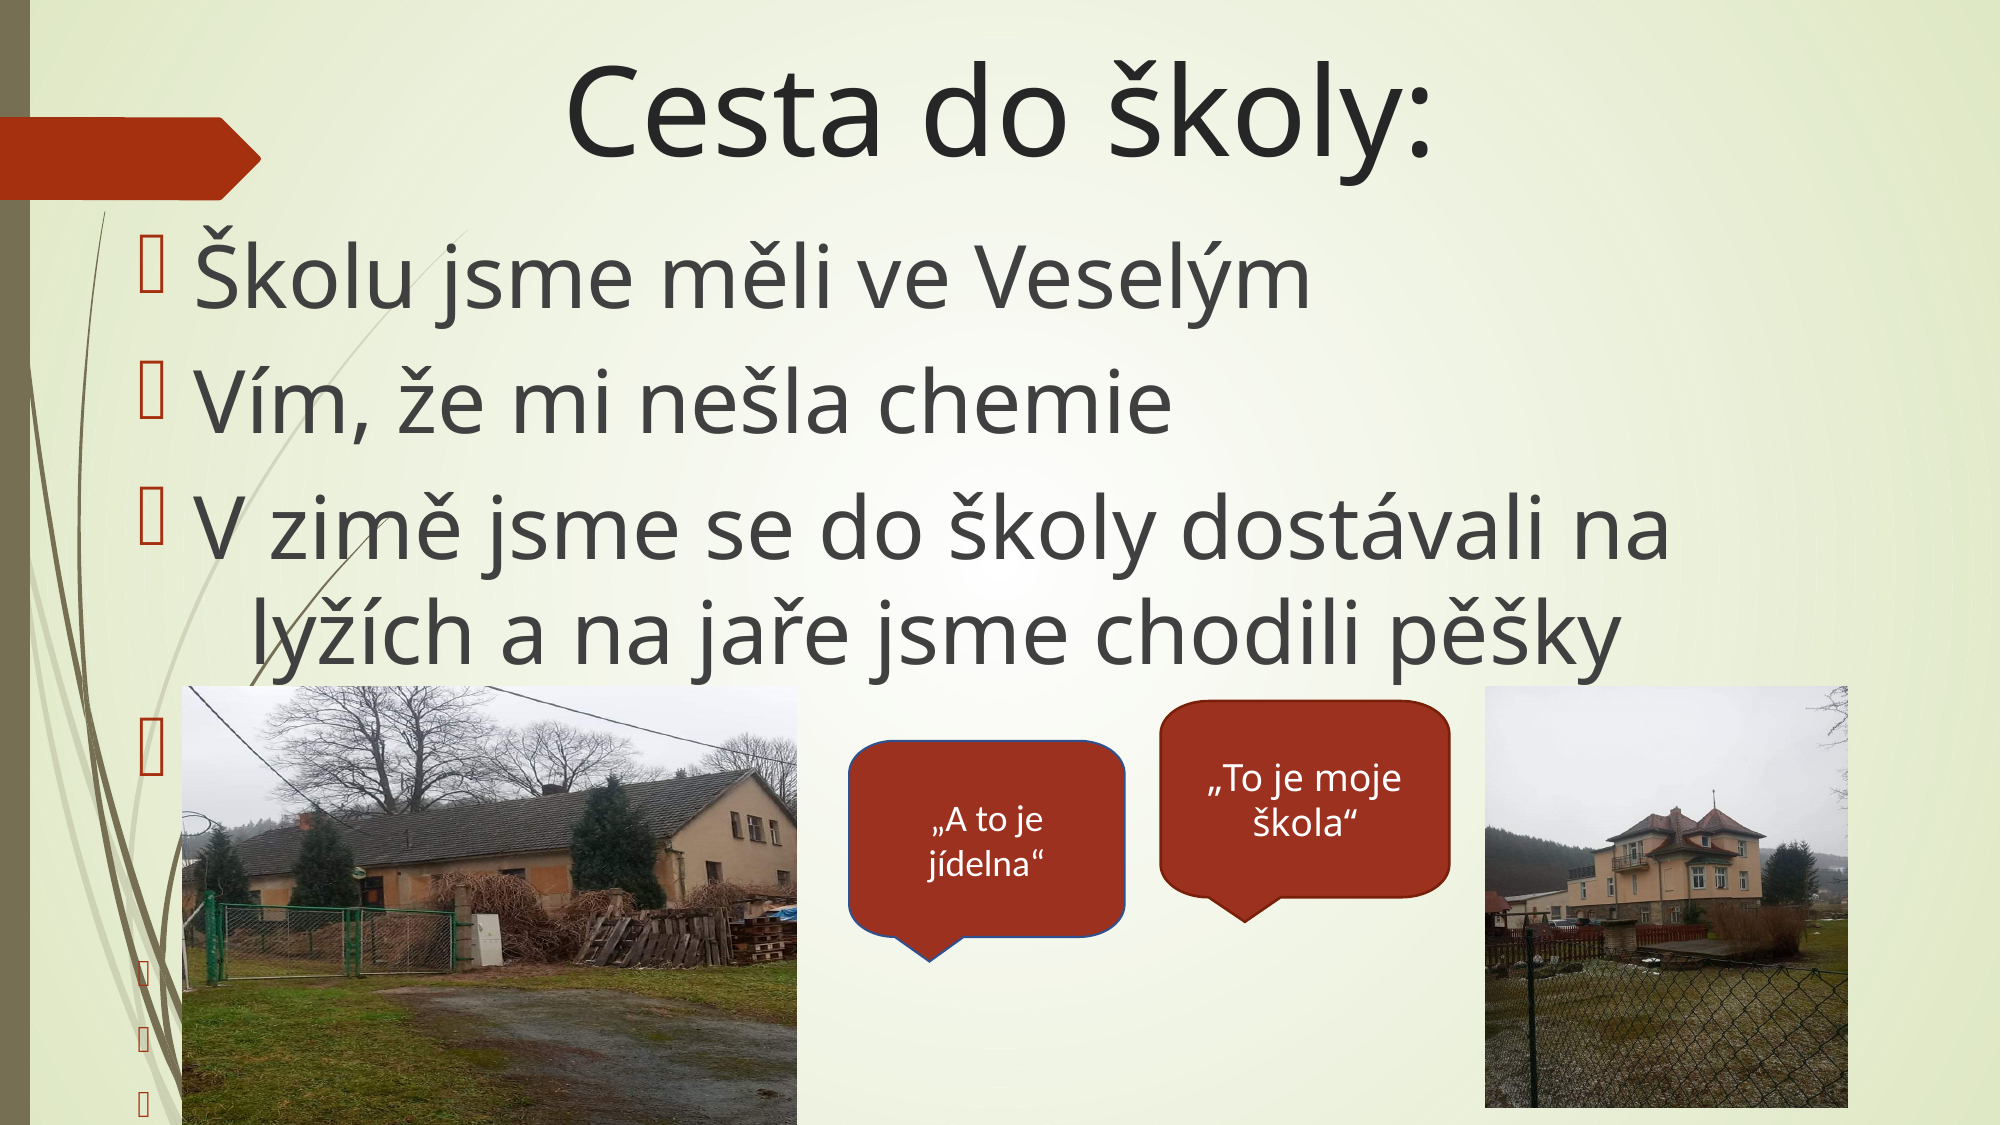

# Cesta do školy:
Školu jsme měli ve Veselým
Vím, že mi nešla chemie
V zimě jsme se do školy dostávali na lyžích a na jaře jsme chodili pěšky
„To je moje škola“
„A to je jídelna“